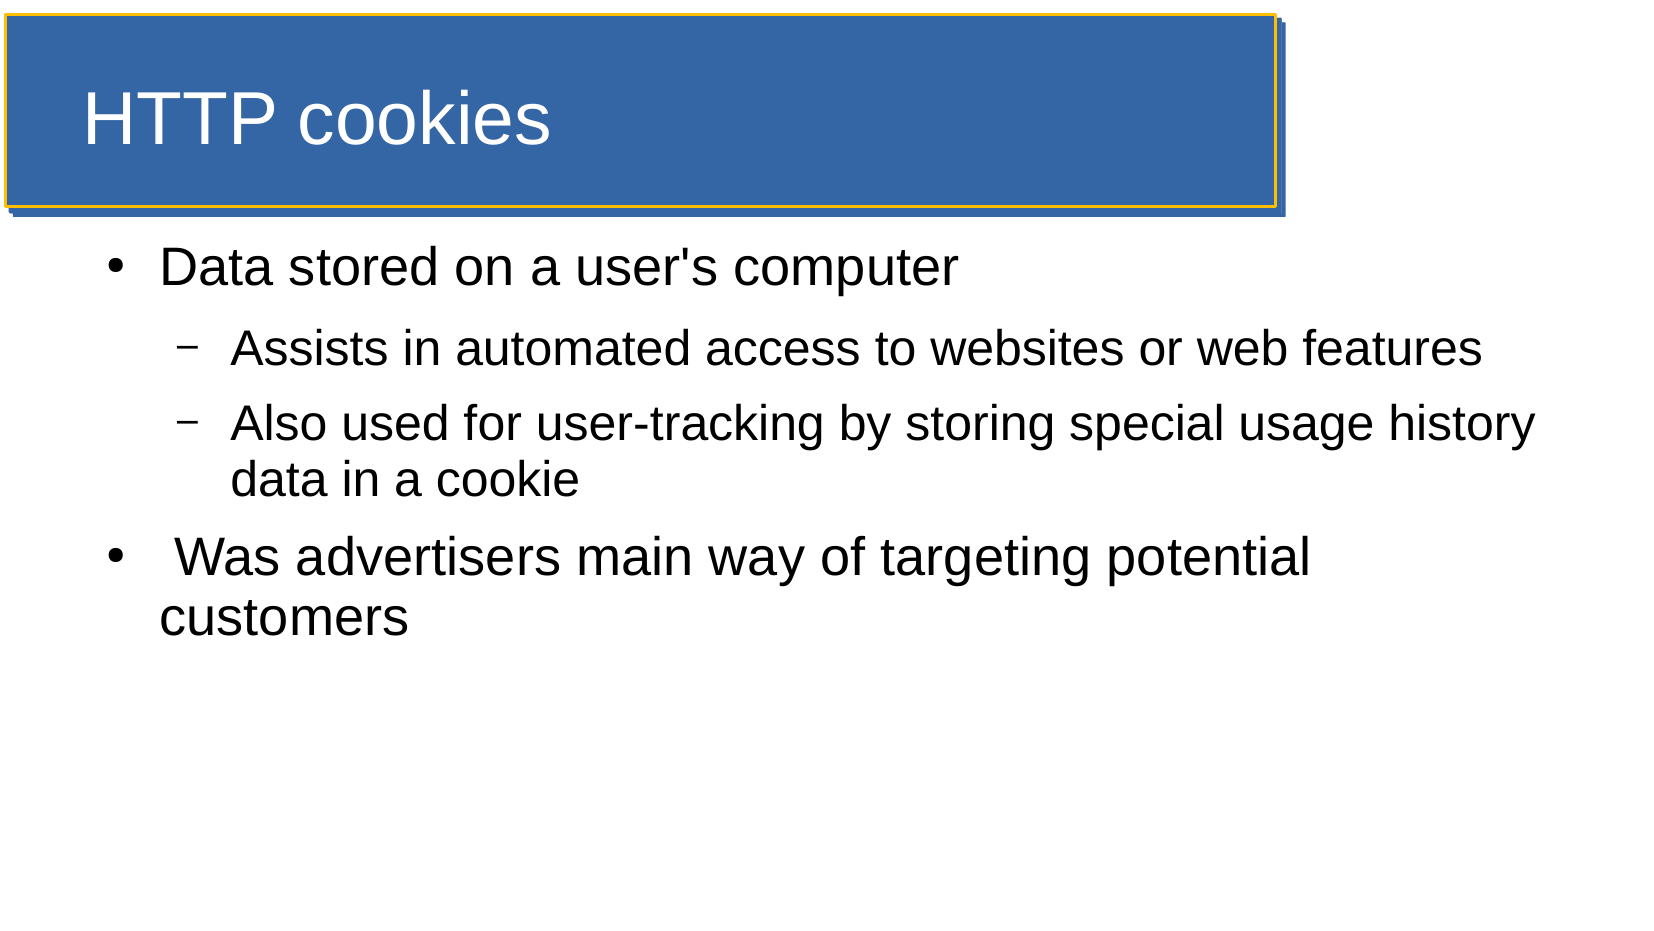

# HTTP cookies
Data stored on a user's computer
Assists in automated access to websites or web features
Also used for user-tracking by storing special usage history data in a cookie
 Was advertisers main way of targeting potential customers